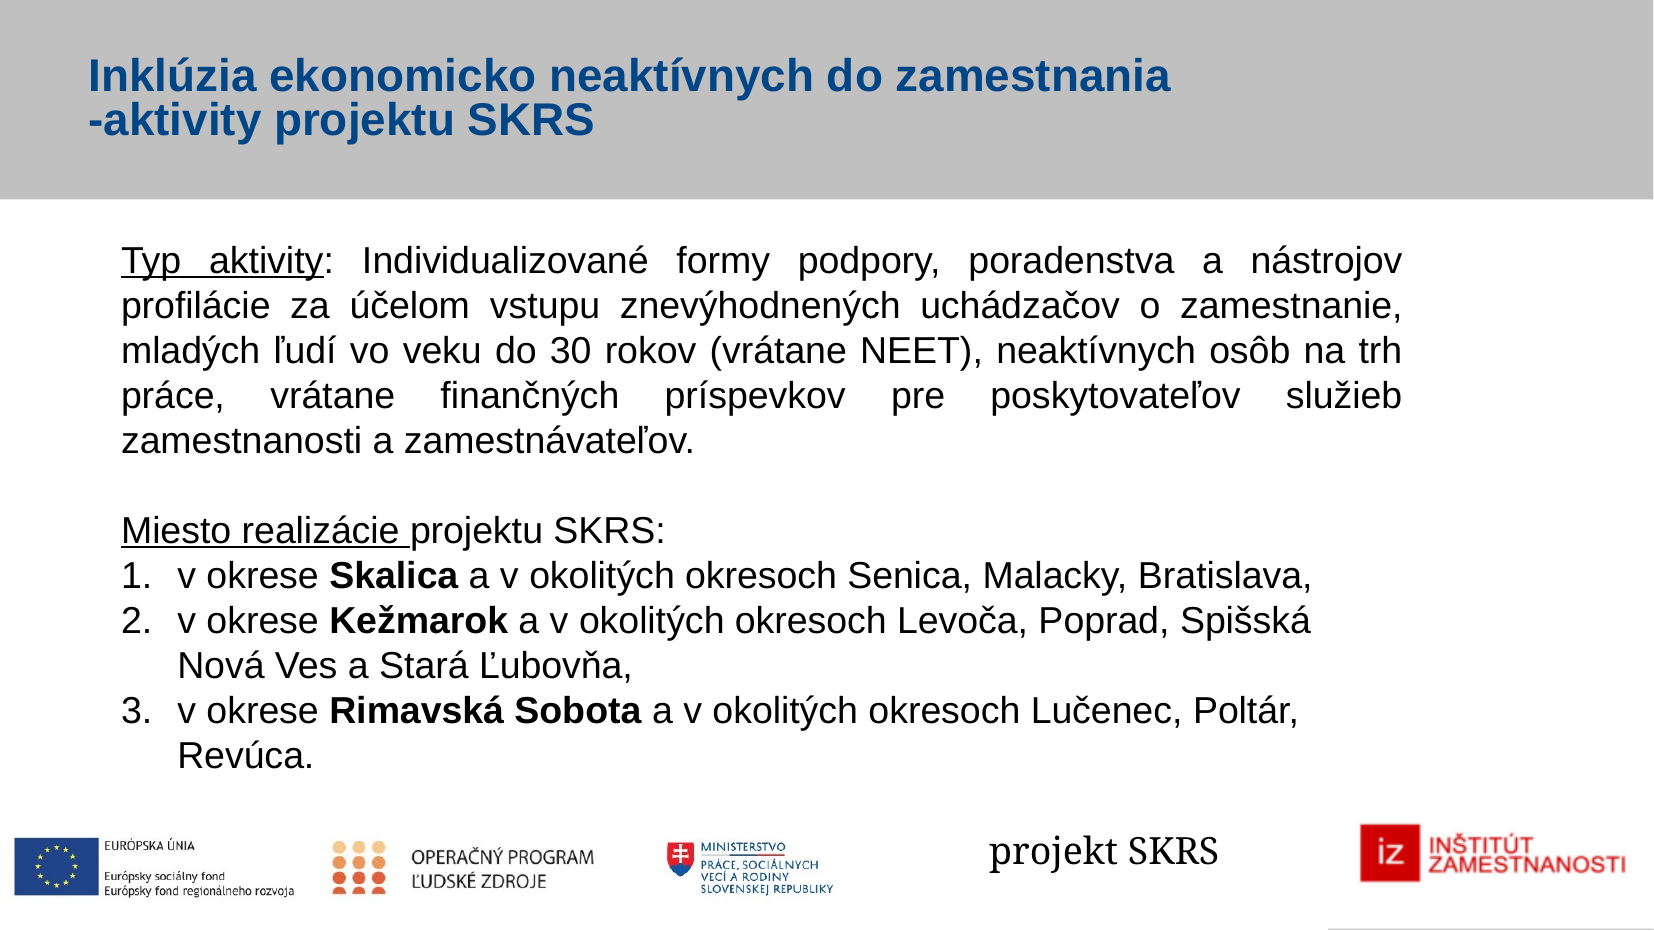

# Inklúzia ekonomicko neaktívnych do zamestnania -aktivity projektu SKRS
Typ aktivity: Individualizované formy podpory, poradenstva a nástrojov profilácie za účelom vstupu znevýhodnených uchádzačov o zamestnanie, mladých ľudí vo veku do 30 rokov (vrátane NEET), neaktívnych osôb na trh práce, vrátane finančných príspevkov pre poskytovateľov služieb zamestnanosti a zamestnávateľov.
Miesto realizácie projektu SKRS:
v okrese Skalica a v okolitých okresoch Senica, Malacky, Bratislava,
v okrese Kežmarok a v okolitých okresoch Levoča, Poprad, Spišská Nová Ves a Stará Ľubovňa,
v okrese Rimavská Sobota a v okolitých okresoch Lučenec, Poltár, Revúca.